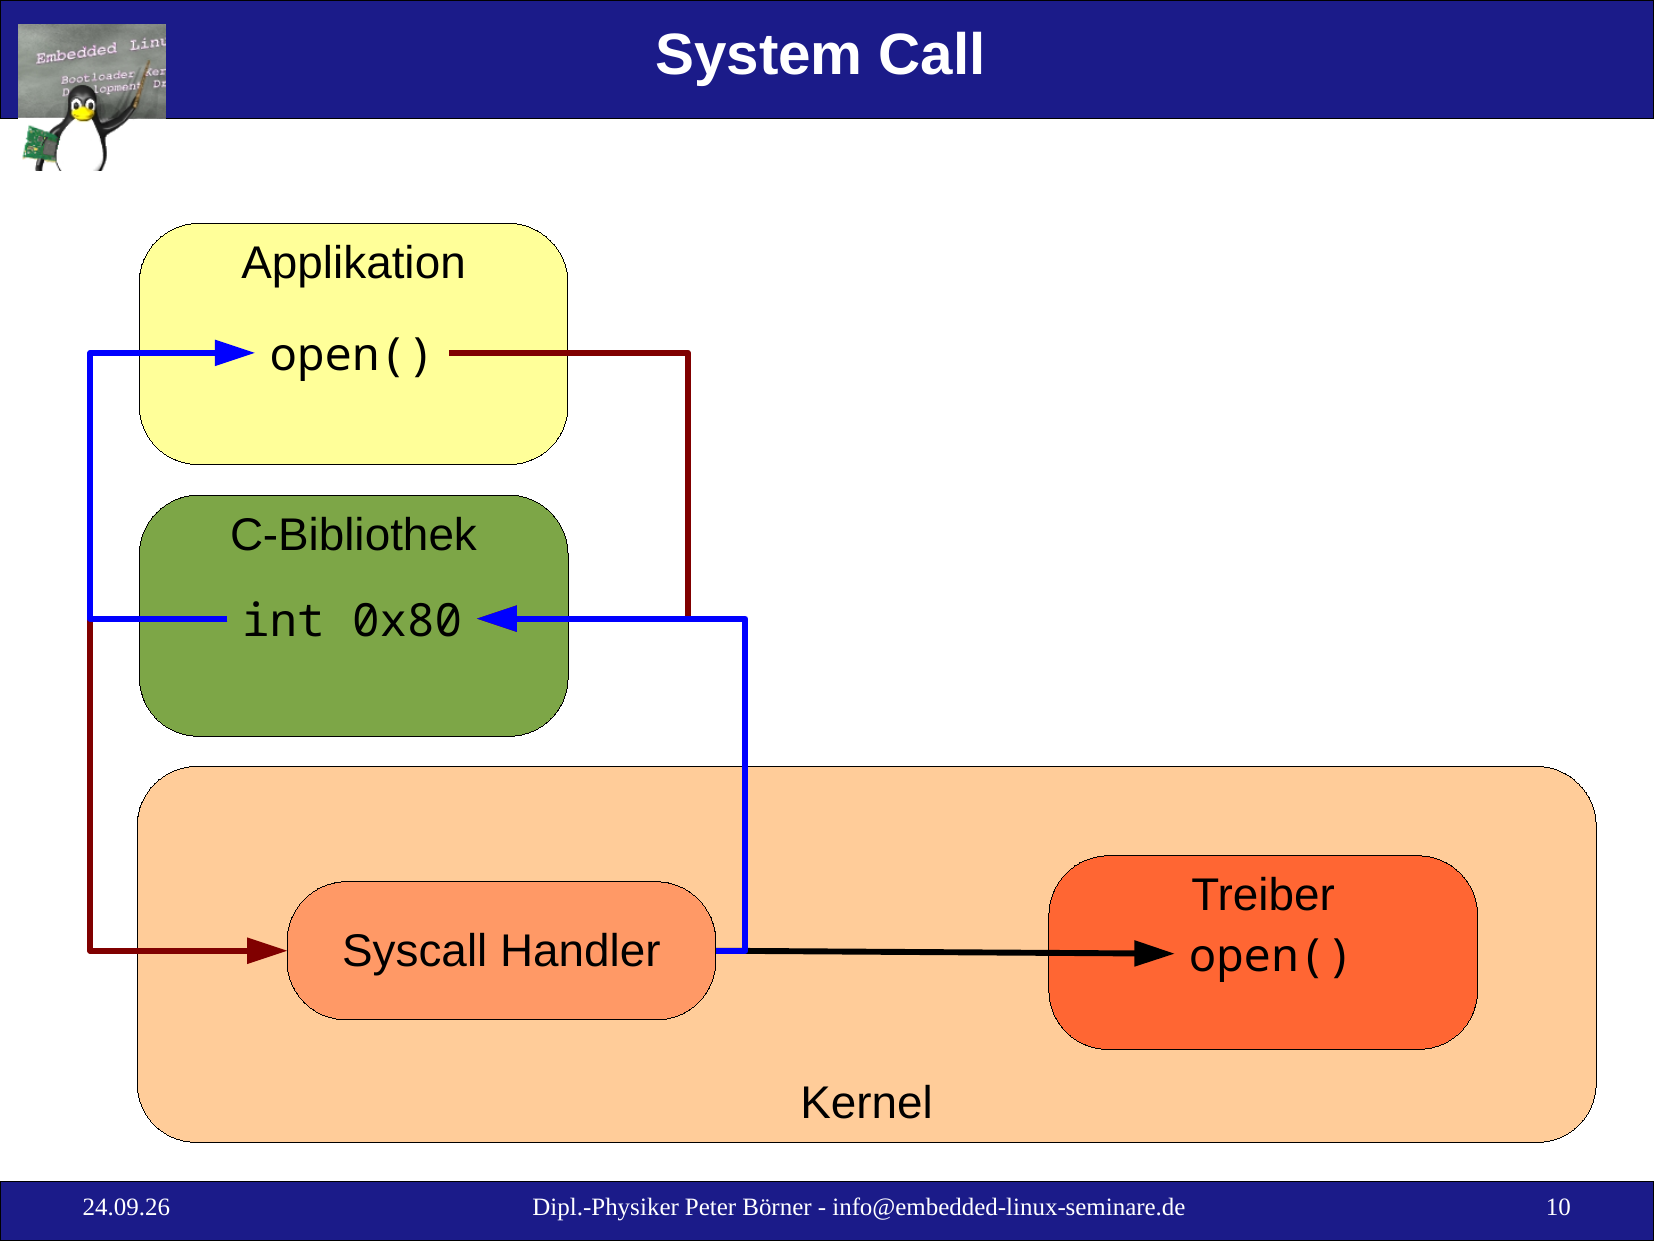

# System Call
Applikation
open()
C-Bibliothek
int 0x80
Kernel
Treiber
Syscall Handler
open()
 Dipl.-Physiker Peter Börner - info@embedded-linux-seminare.de
10